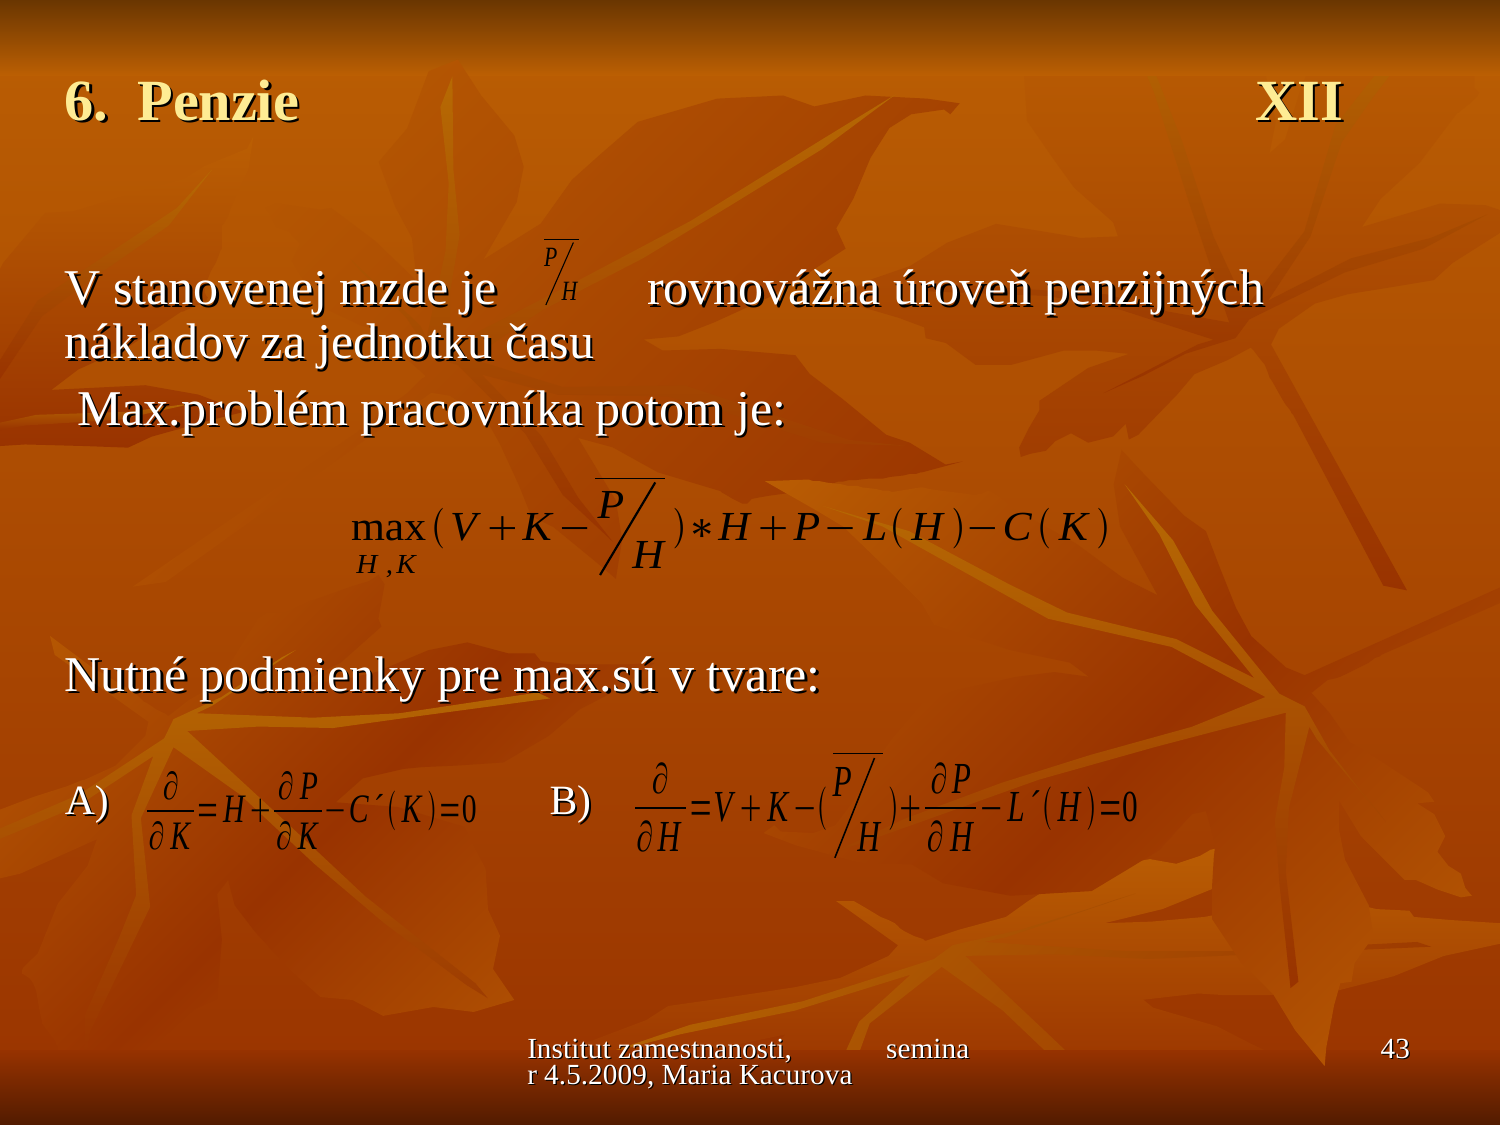

# 6. Penzie XII
V stanovenej mzde je rovnovážna úroveň penzijných nákladov za jednotku času
 Max.problém pracovníka potom je:
Nutné podmienky pre max.sú v tvare:
A) B)
Institut zamestnanosti, seminar 4.5.2009, Maria Kacurova
43